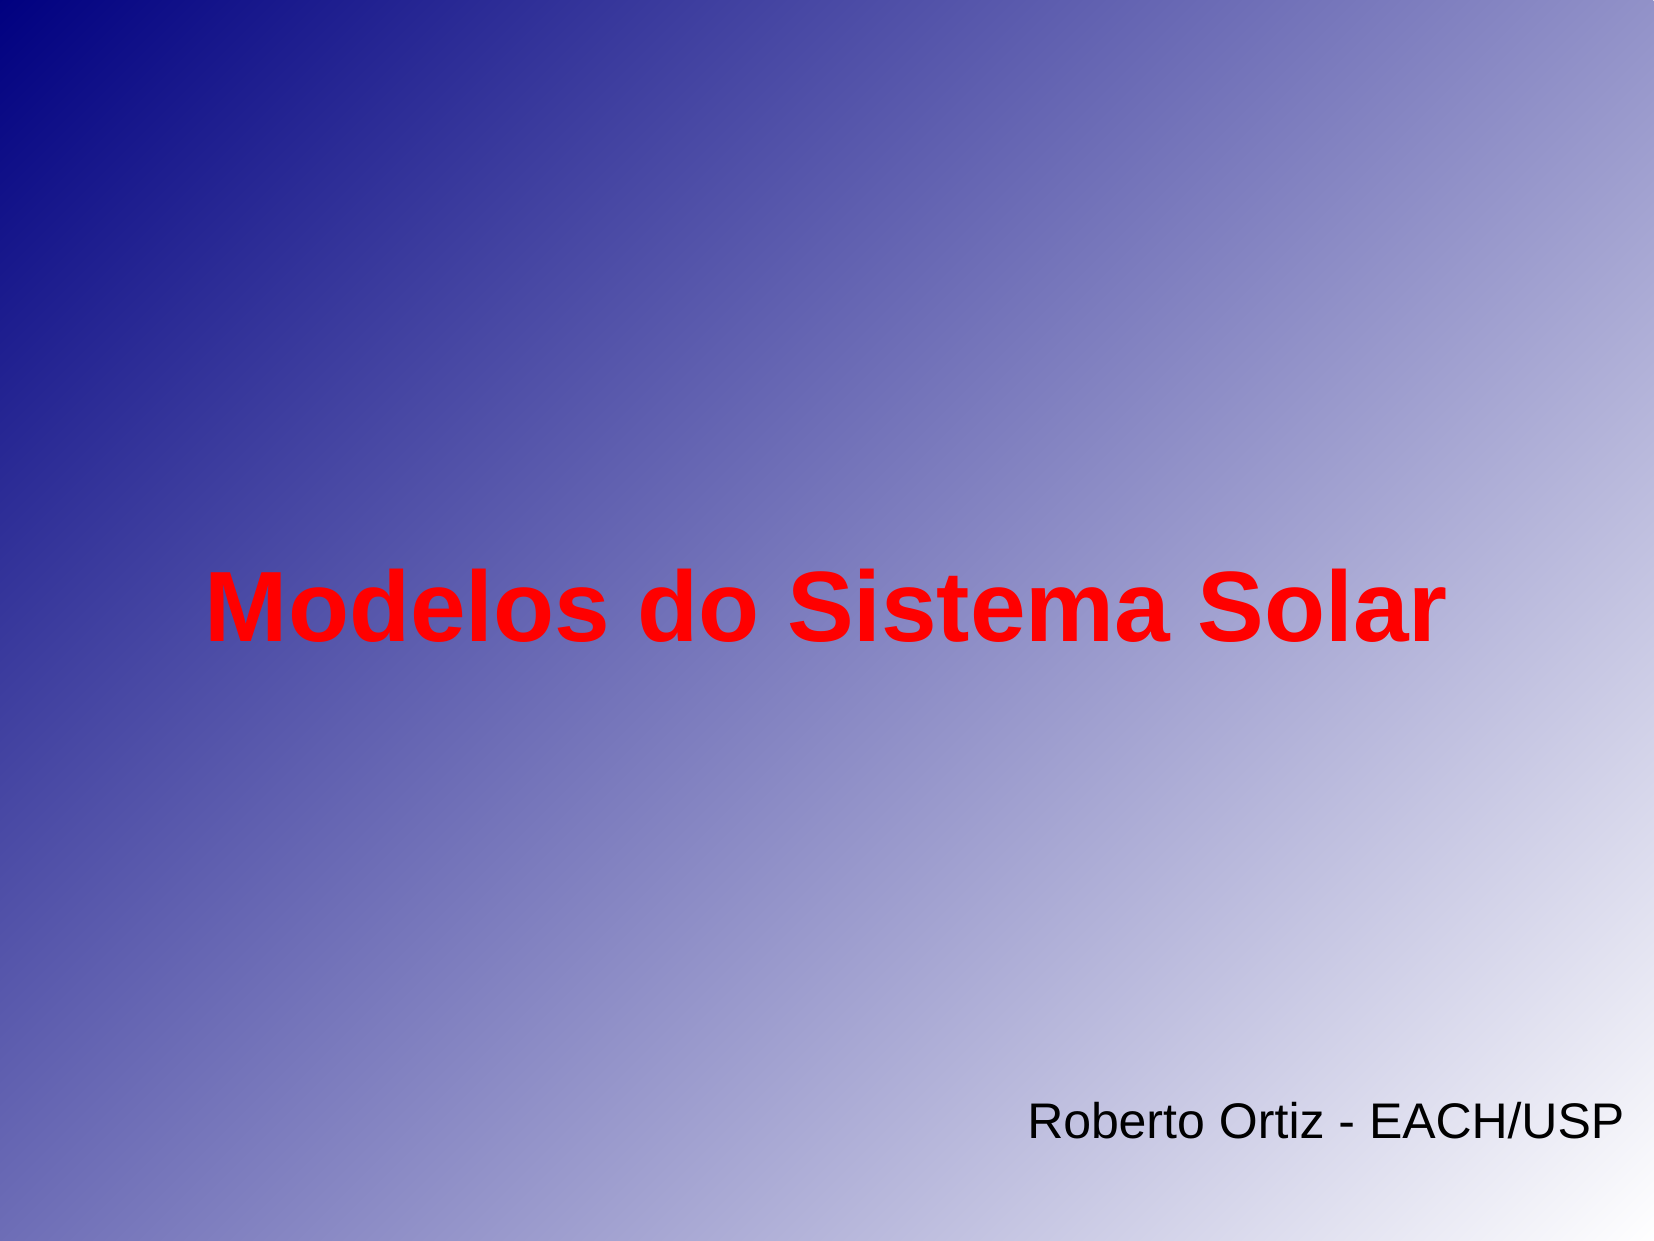

#
Modelos do Sistema Solar
Roberto Ortiz - EACH/USP